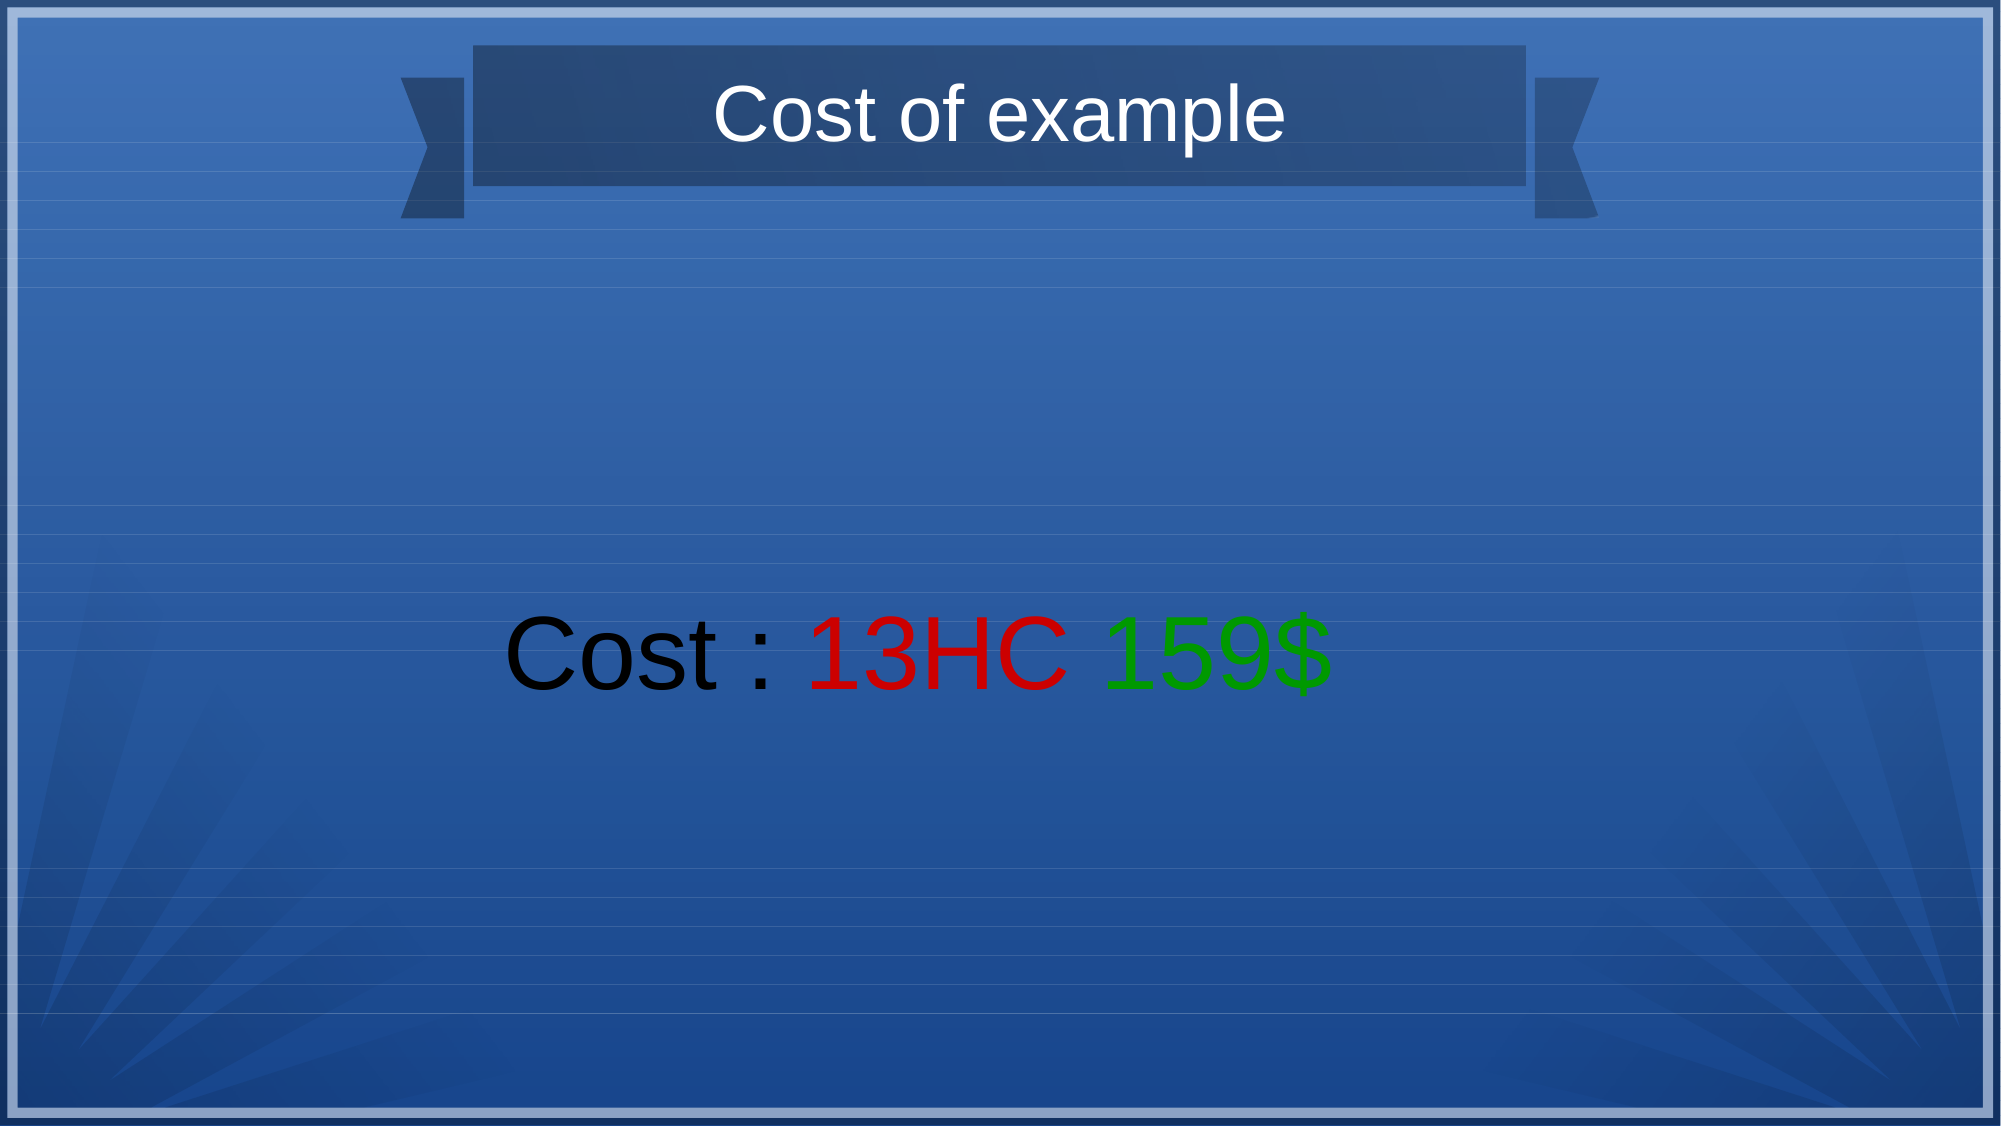

# Cost of example
Cost : 13HC 159$